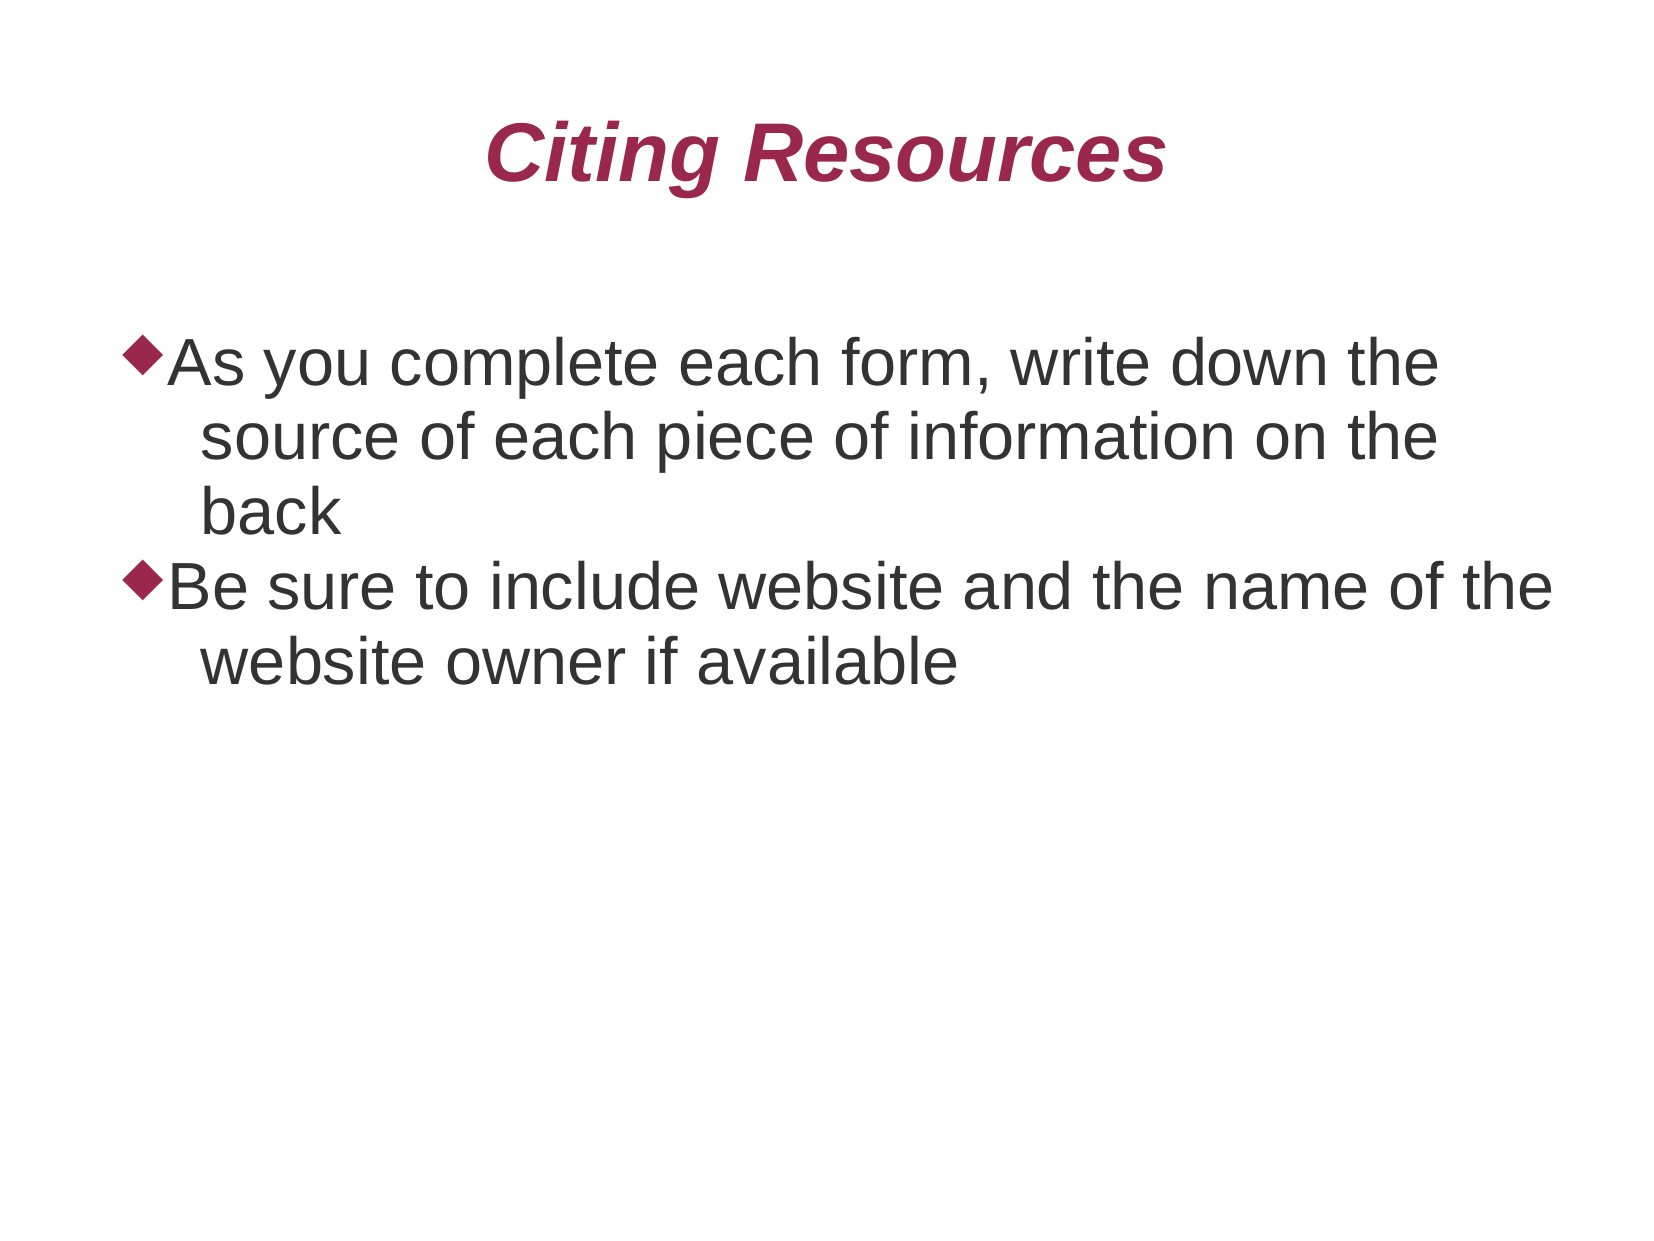

# Citing Resources
As you complete each form, write down the source of each piece of information on the back
Be sure to include website and the name of the website owner if available